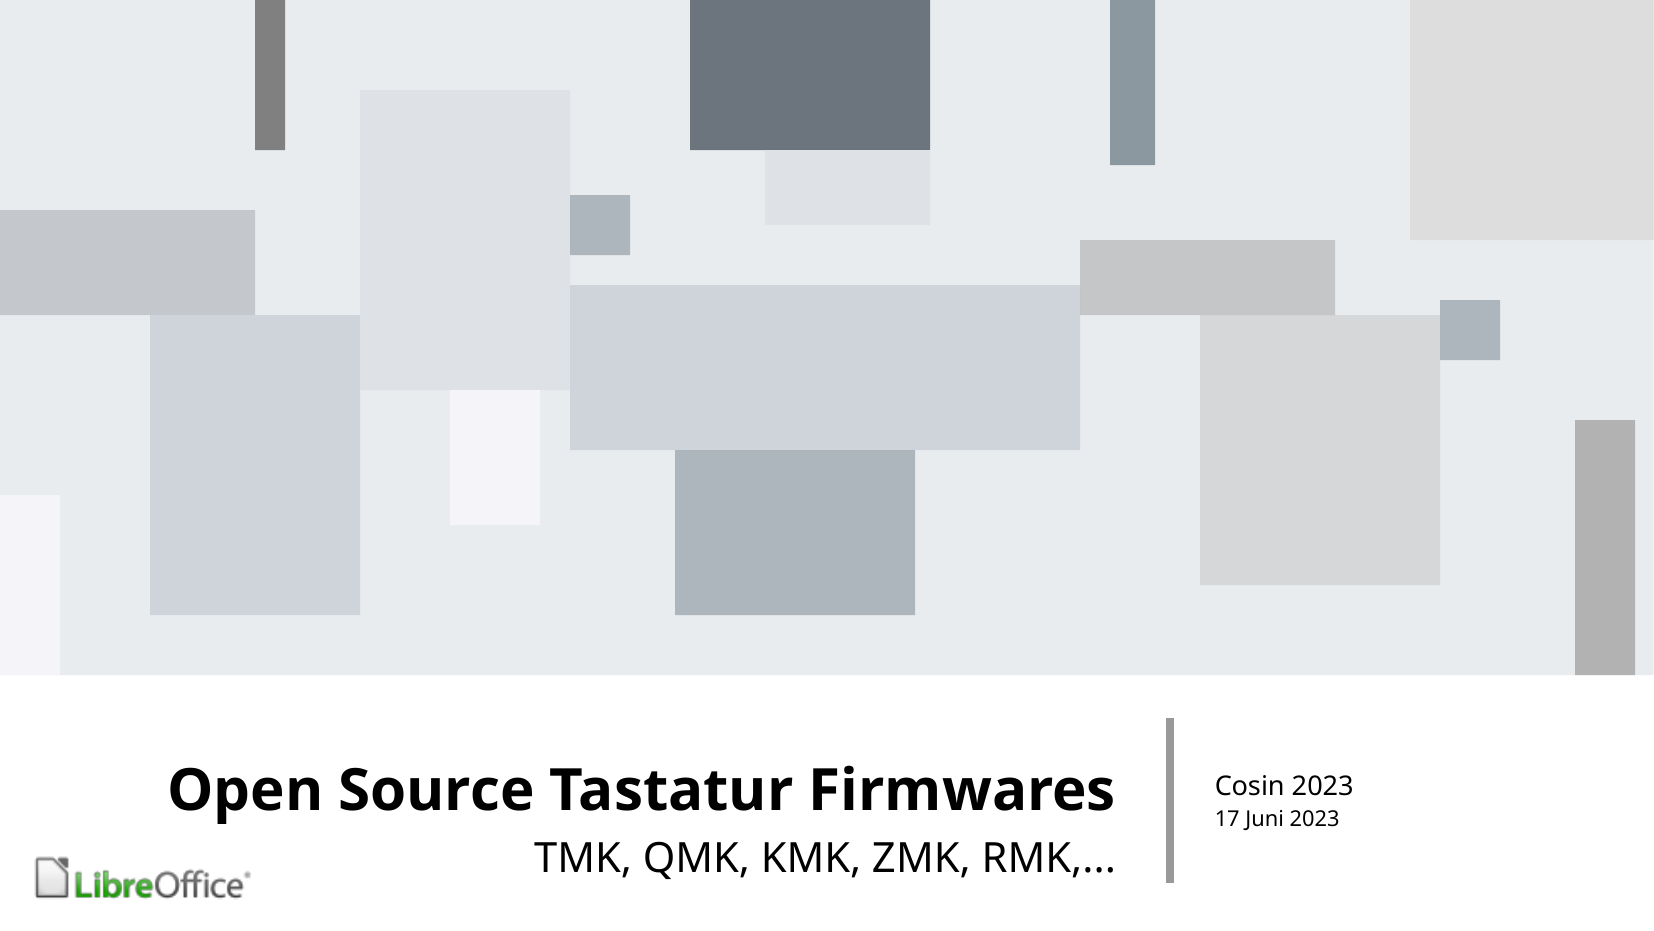

Open Source Tastatur Firmwares
TMK, QMK, KMK, ZMK, RMK,...
Cosin 2023
17 Juni 2023